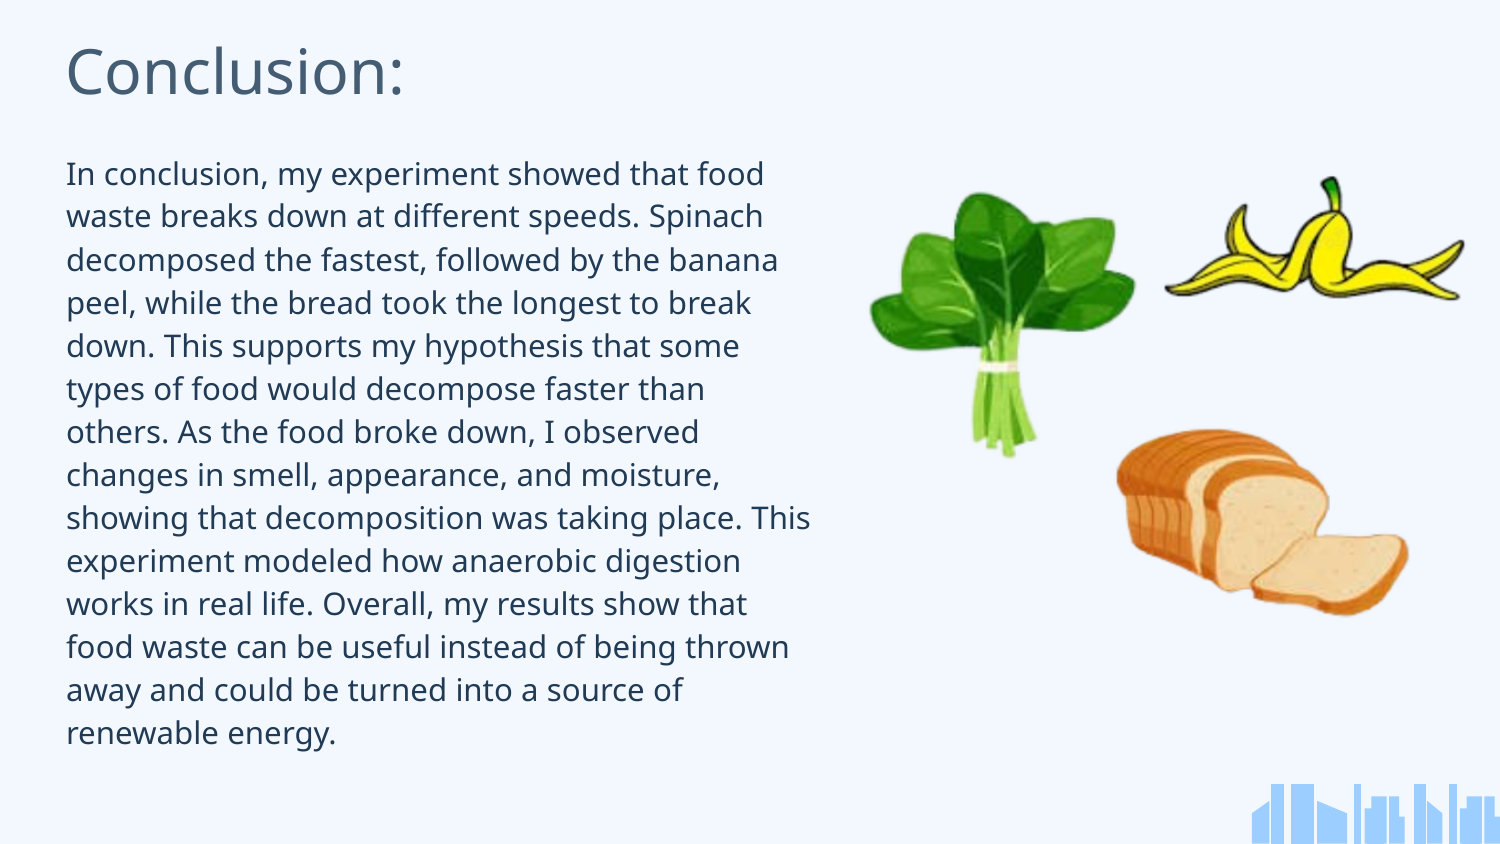

# Conclusion:
In conclusion, my experiment showed that food waste breaks down at different speeds. Spinach decomposed the fastest, followed by the banana peel, while the bread took the longest to break down. This supports my hypothesis that some types of food would decompose faster than others. As the food broke down, I observed changes in smell, appearance, and moisture, showing that decomposition was taking place. This experiment modeled how anaerobic digestion works in real life. Overall, my results show that food waste can be useful instead of being thrown away and could be turned into a source of renewable energy.